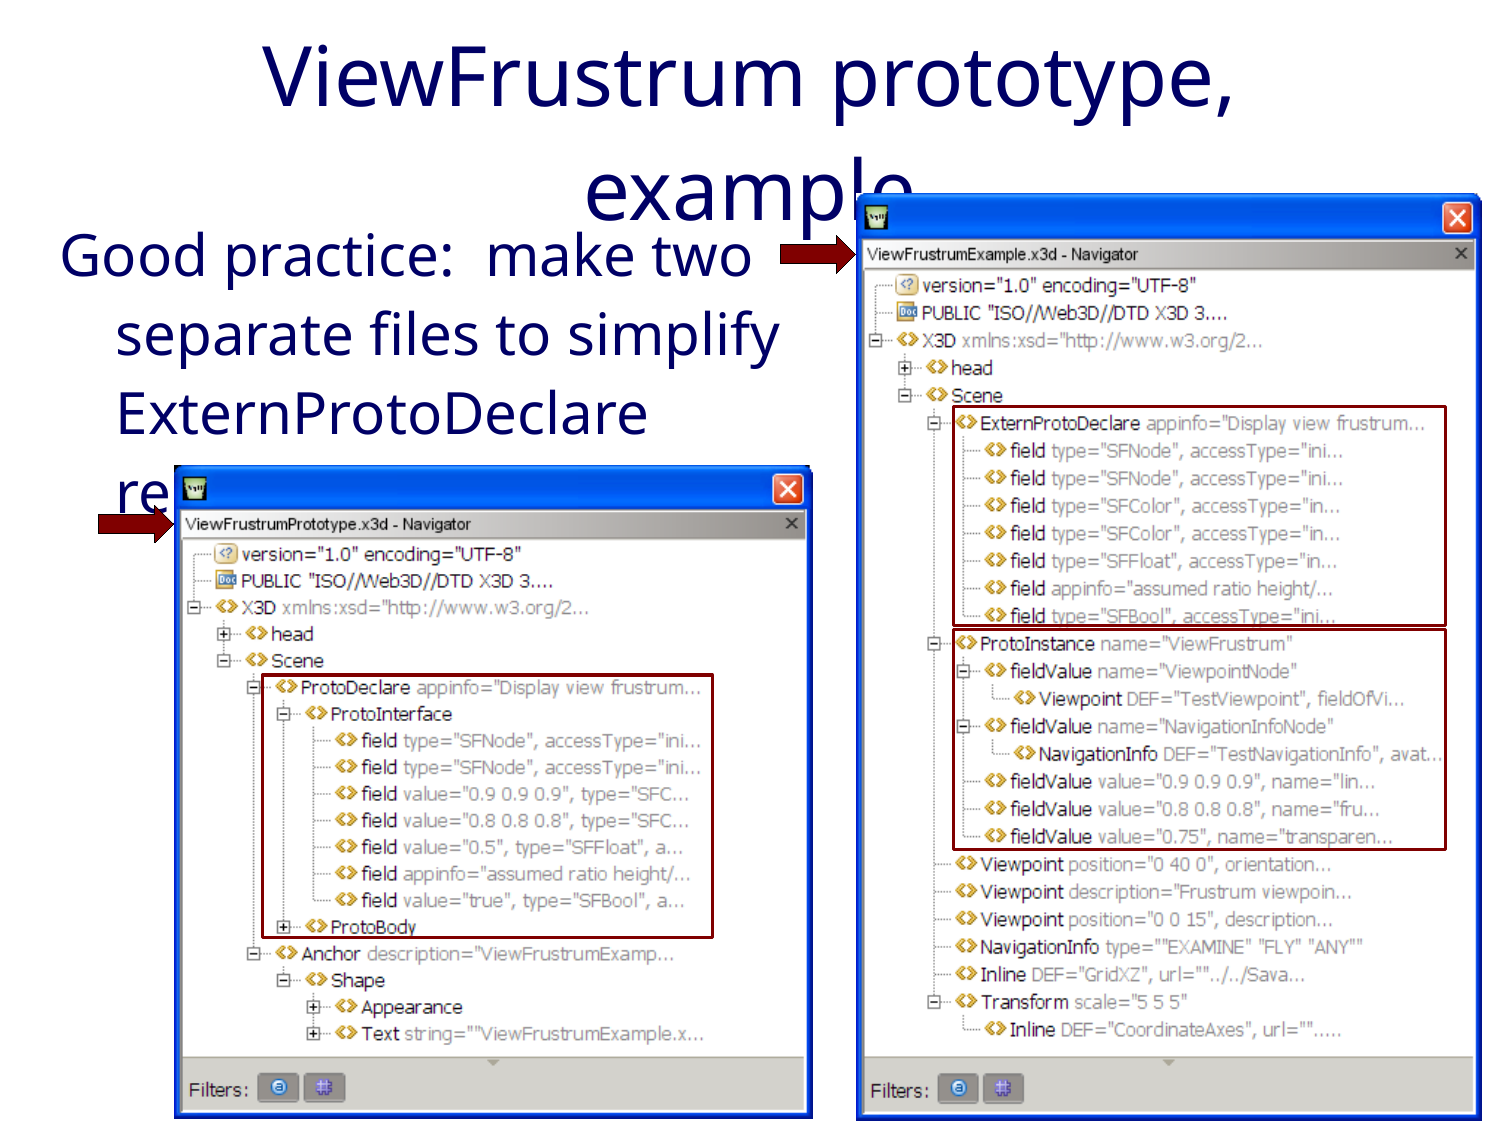

# ViewFrustrum prototype, example
Good practice: make two separate files to simplify ExternProtoDeclare reuse